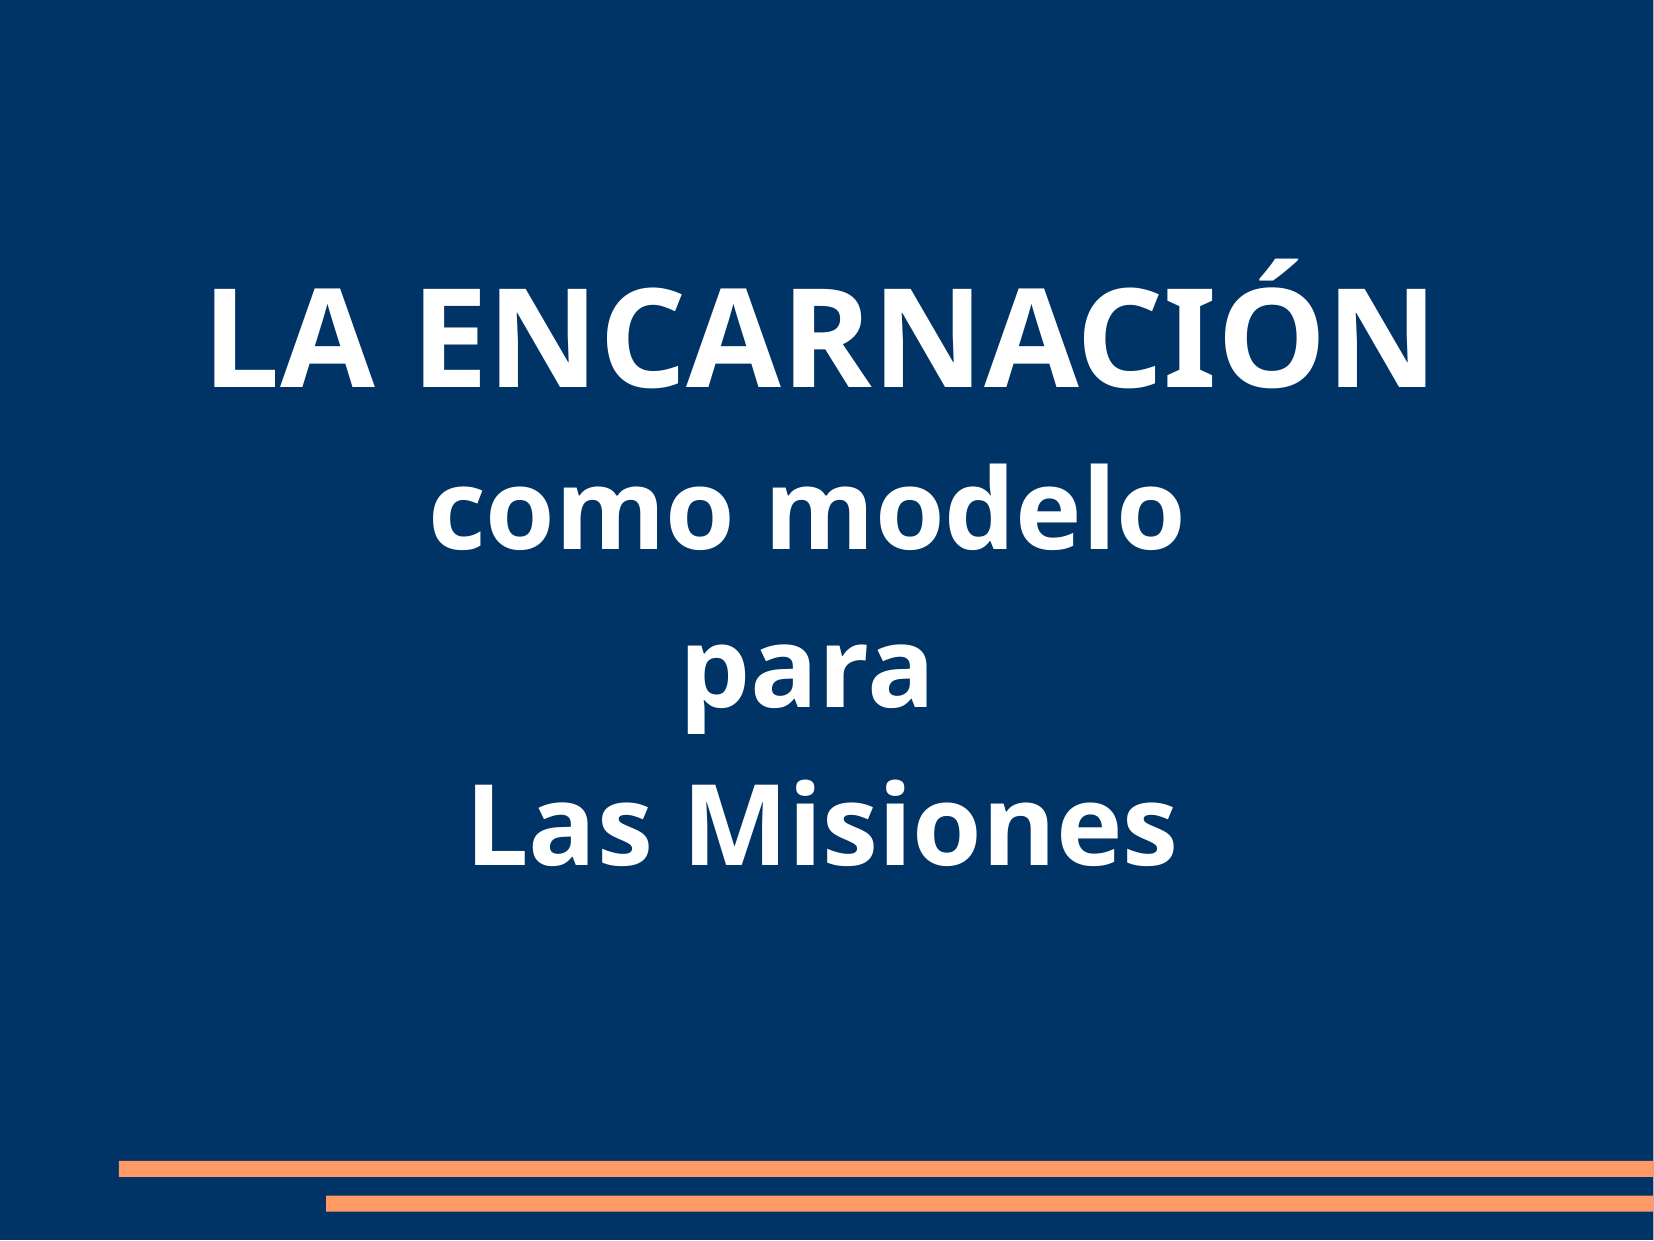

# LA ENCARNACIÓN como modelo para Las Misiones